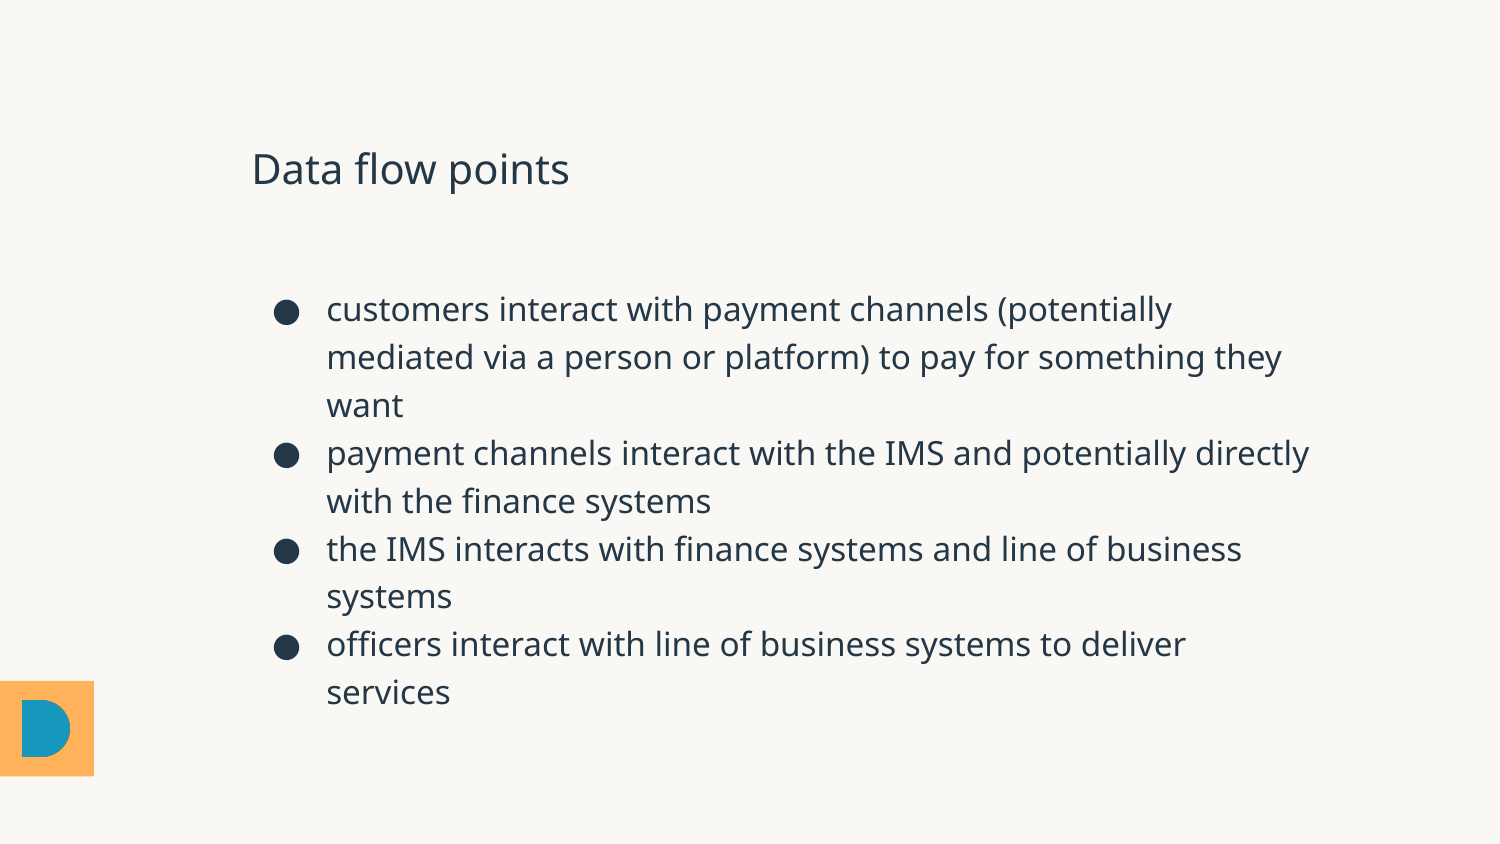

# Data flow points
customers interact with payment channels (potentially mediated via a person or platform) to pay for something they want
payment channels interact with the IMS and potentially directly with the finance systems
the IMS interacts with finance systems and line of business systems
officers interact with line of business systems to deliver services